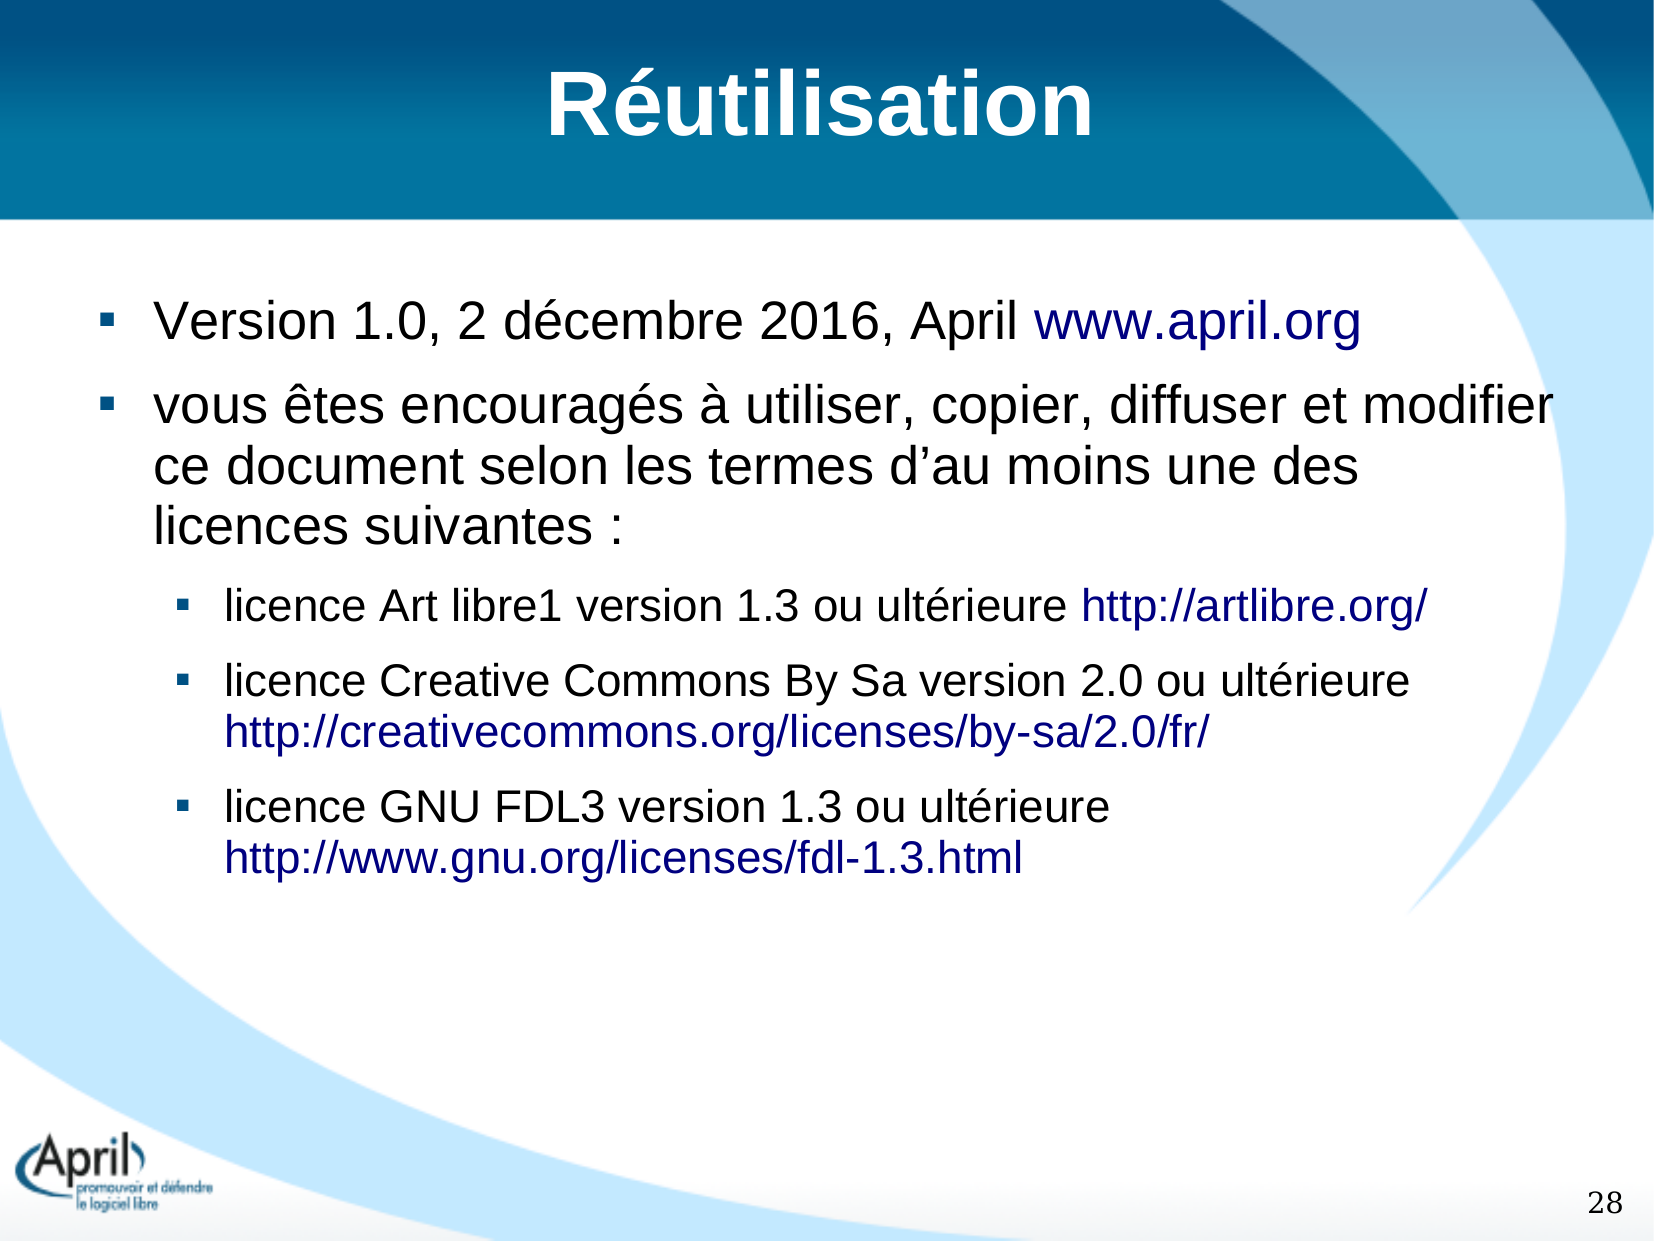

# Réutilisation
Version 1.0, 2 décembre 2016, April www.april.org
vous êtes encouragés à utiliser, copier, diffuser et modifier ce document selon les termes d’au moins une des licences suivantes :
licence Art libre1 version 1.3 ou ultérieure http://artlibre.org/
licence Creative Commons By Sa version 2.0 ou ultérieure http://creativecommons.org/licenses/by-sa/2.0/fr/
licence GNU FDL3 version 1.3 ou ultérieure http://www.gnu.org/licenses/fdl-1.3.html
28